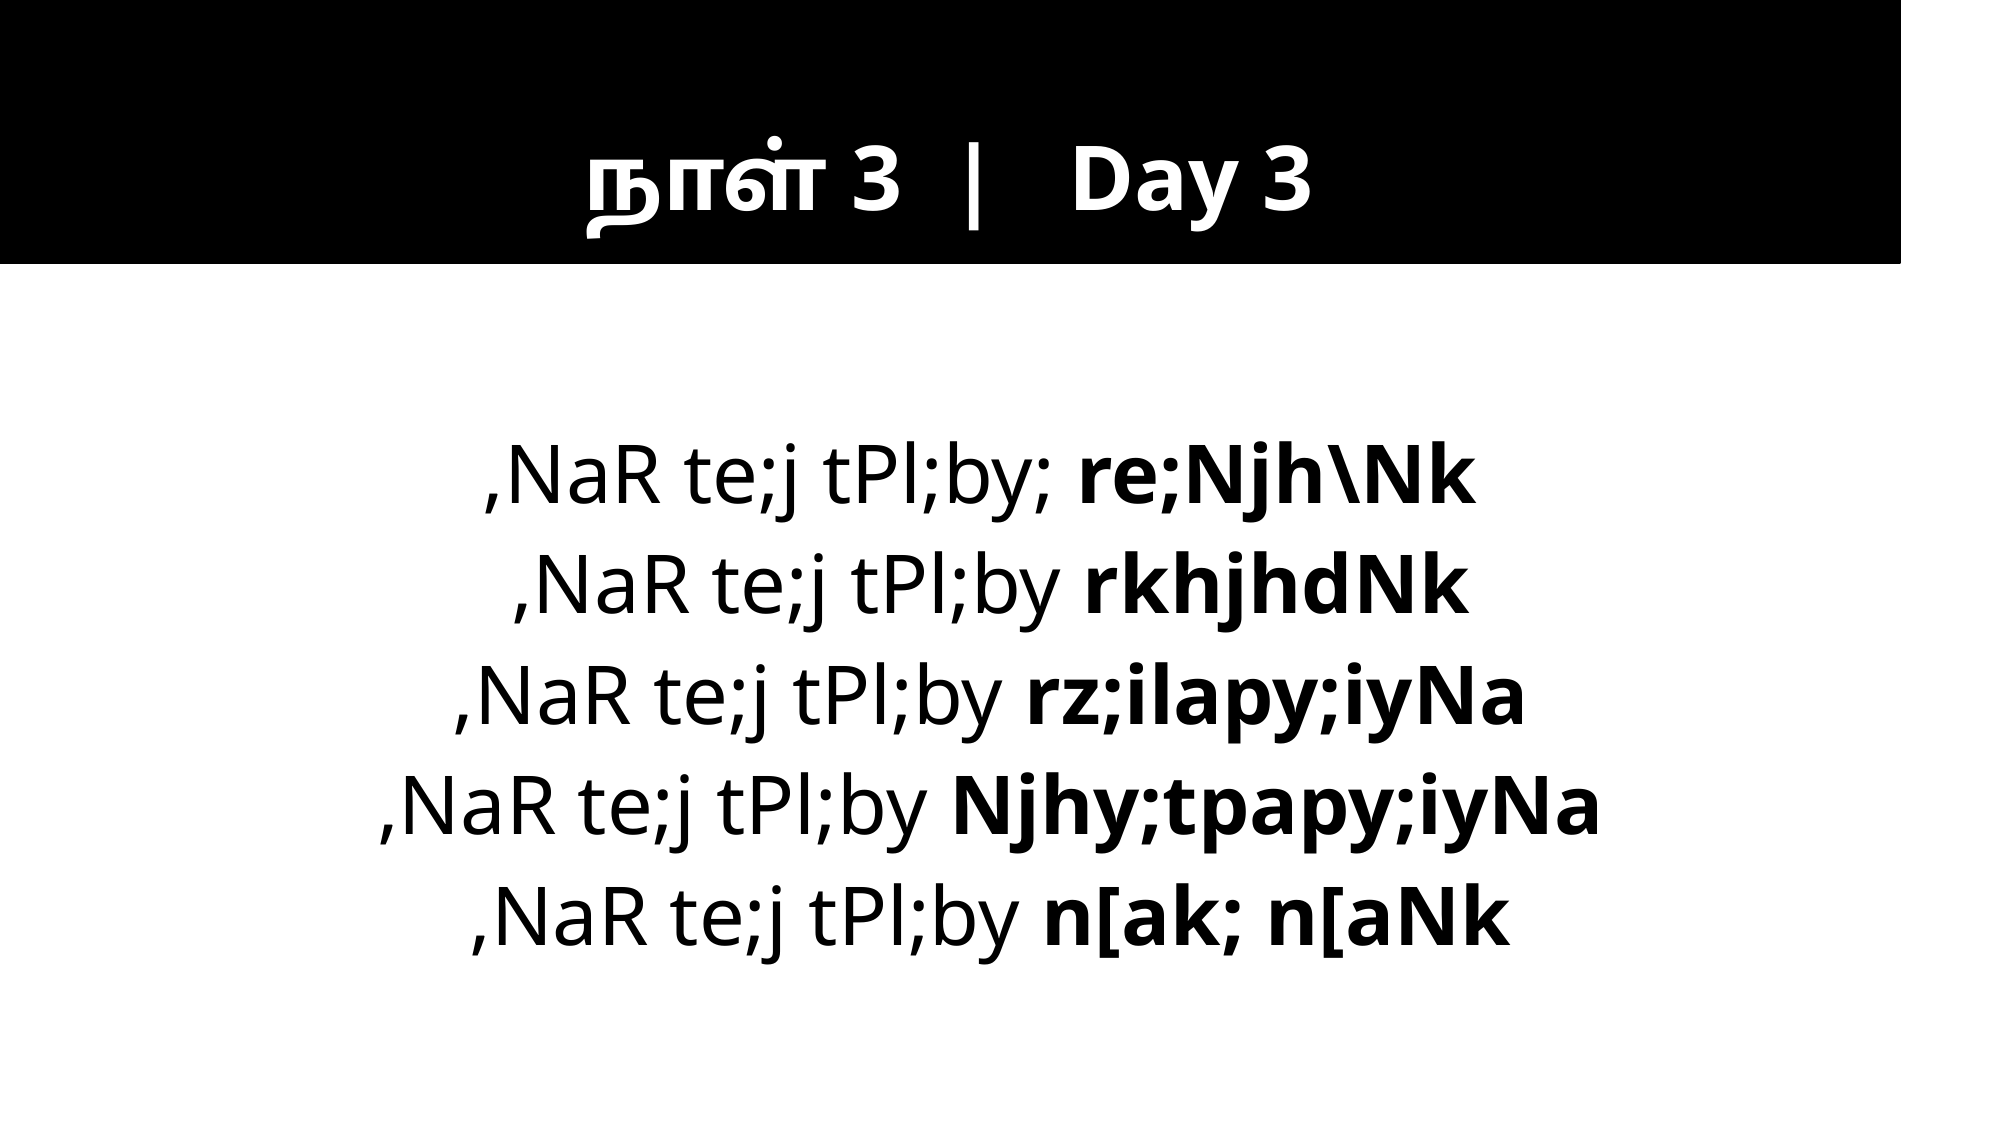

நாள் 3 | Day 3
# Chinna Manushanukkulla
,NaR te;j tPl;by; re;Njh\Nk
,NaR te;j tPl;by rkhjhdNk
,NaR te;j tPl;by rz;ilapy;iyNa
,NaR te;j tPl;by Njhy;tpapy;iyNa
,NaR te;j tPl;by n[ak; n[aNk